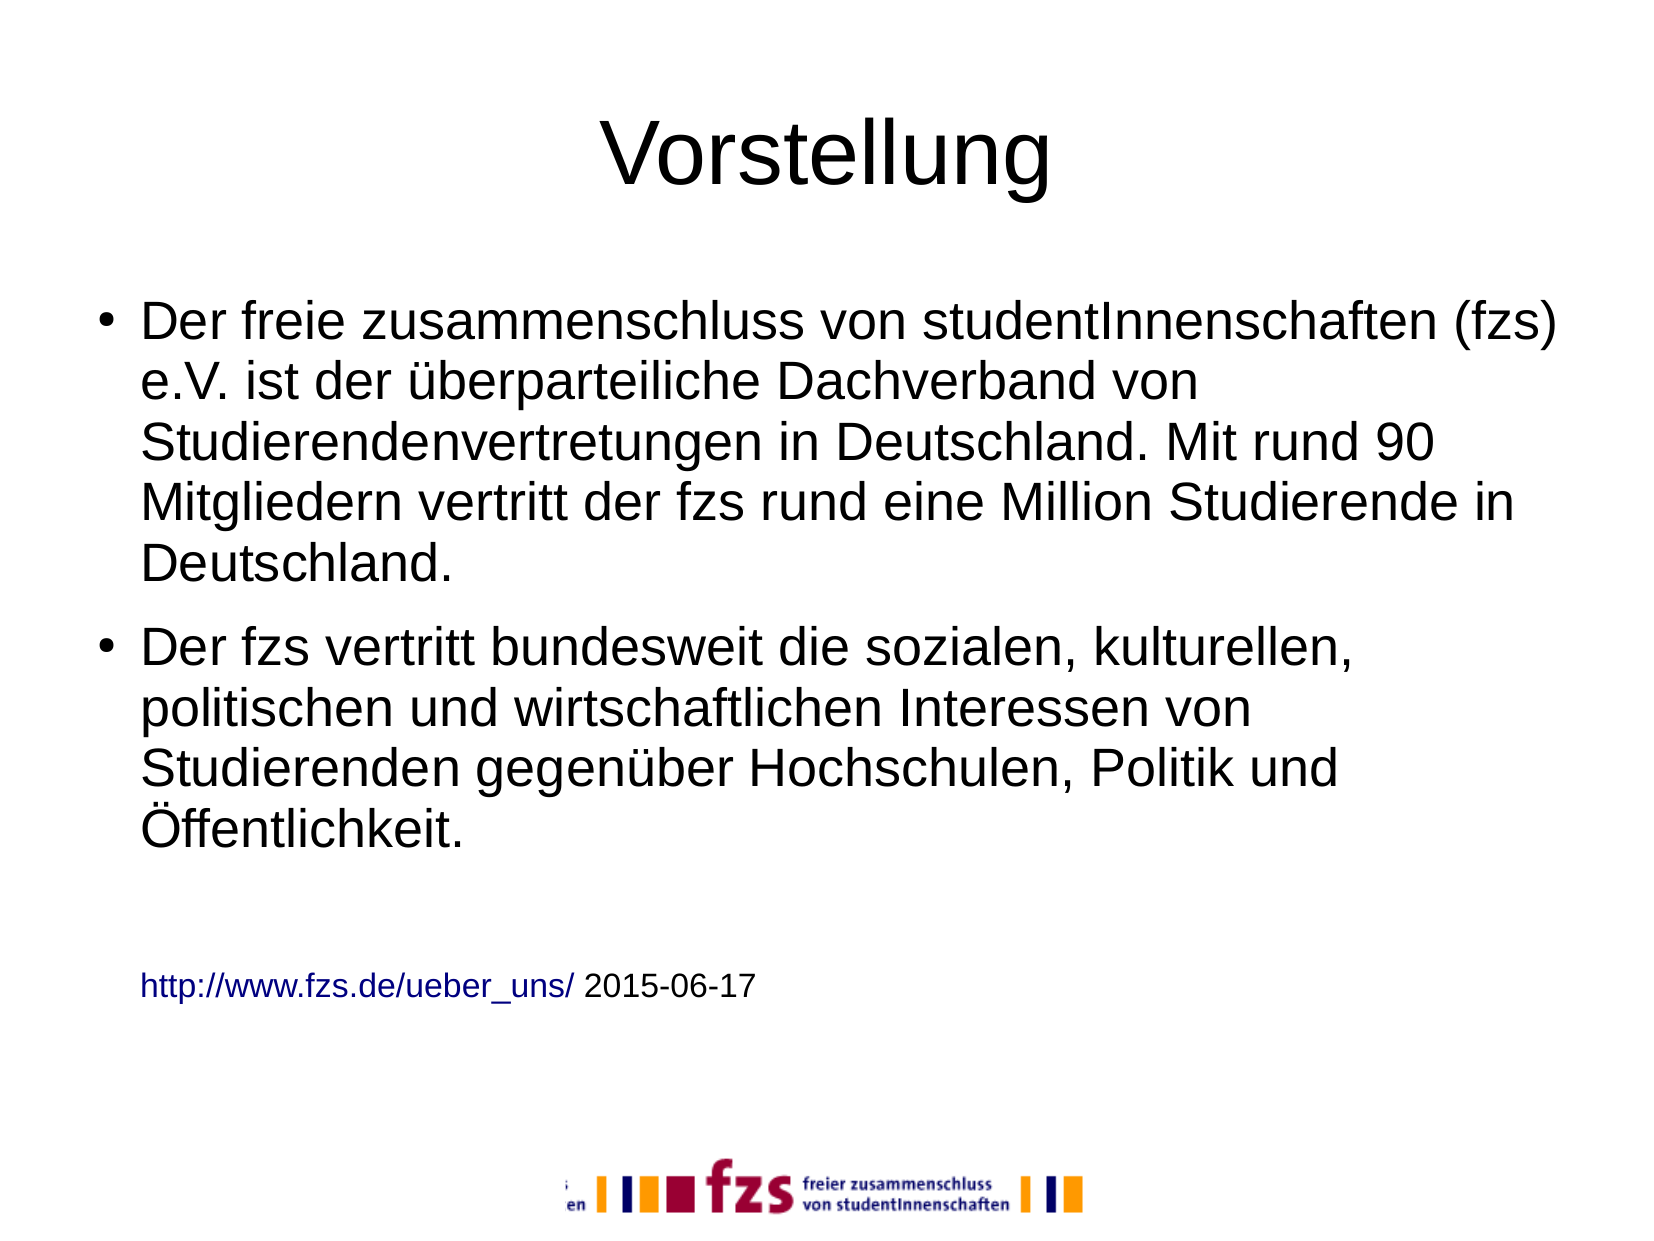

# Vorstellung
Der freie zusammenschluss von studentInnenschaften (fzs) e.V. ist der überparteiliche Dachverband von Studierendenvertretungen in Deutschland. Mit rund 90 Mitgliedern vertritt der fzs rund eine Million Studierende in Deutschland.
Der fzs vertritt bundesweit die sozialen, kulturellen, politischen und wirtschaftlichen Interessen von Studierenden gegenüber Hochschulen, Politik und Öffentlichkeit.
http://www.fzs.de/ueber_uns/ 2015-06-17